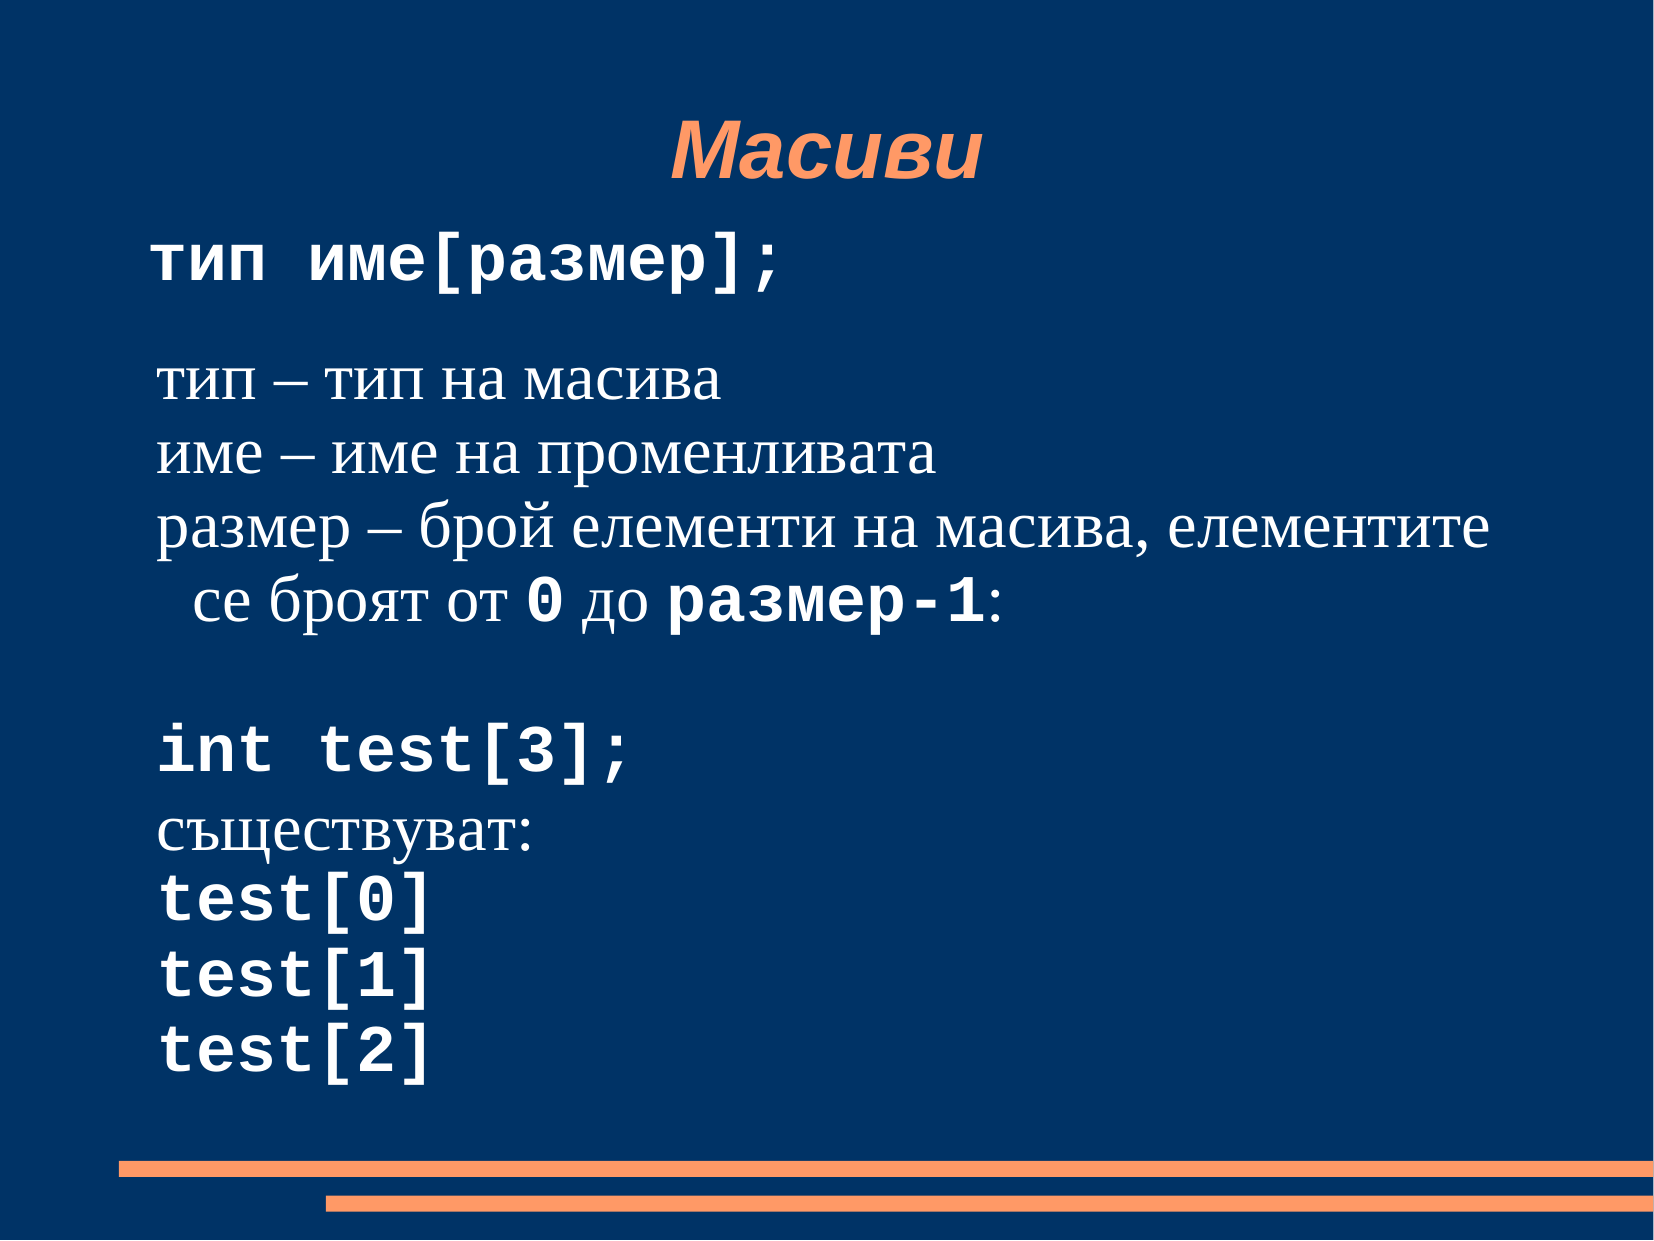

# Масиви
тип име[размер];
тип – тип на масива
име – име на променливата
размер – брой елементи на масива, елементите се броят от 0 до размер-1:
int test[3];
съществуват:
test[0]
test[1]
test[2]